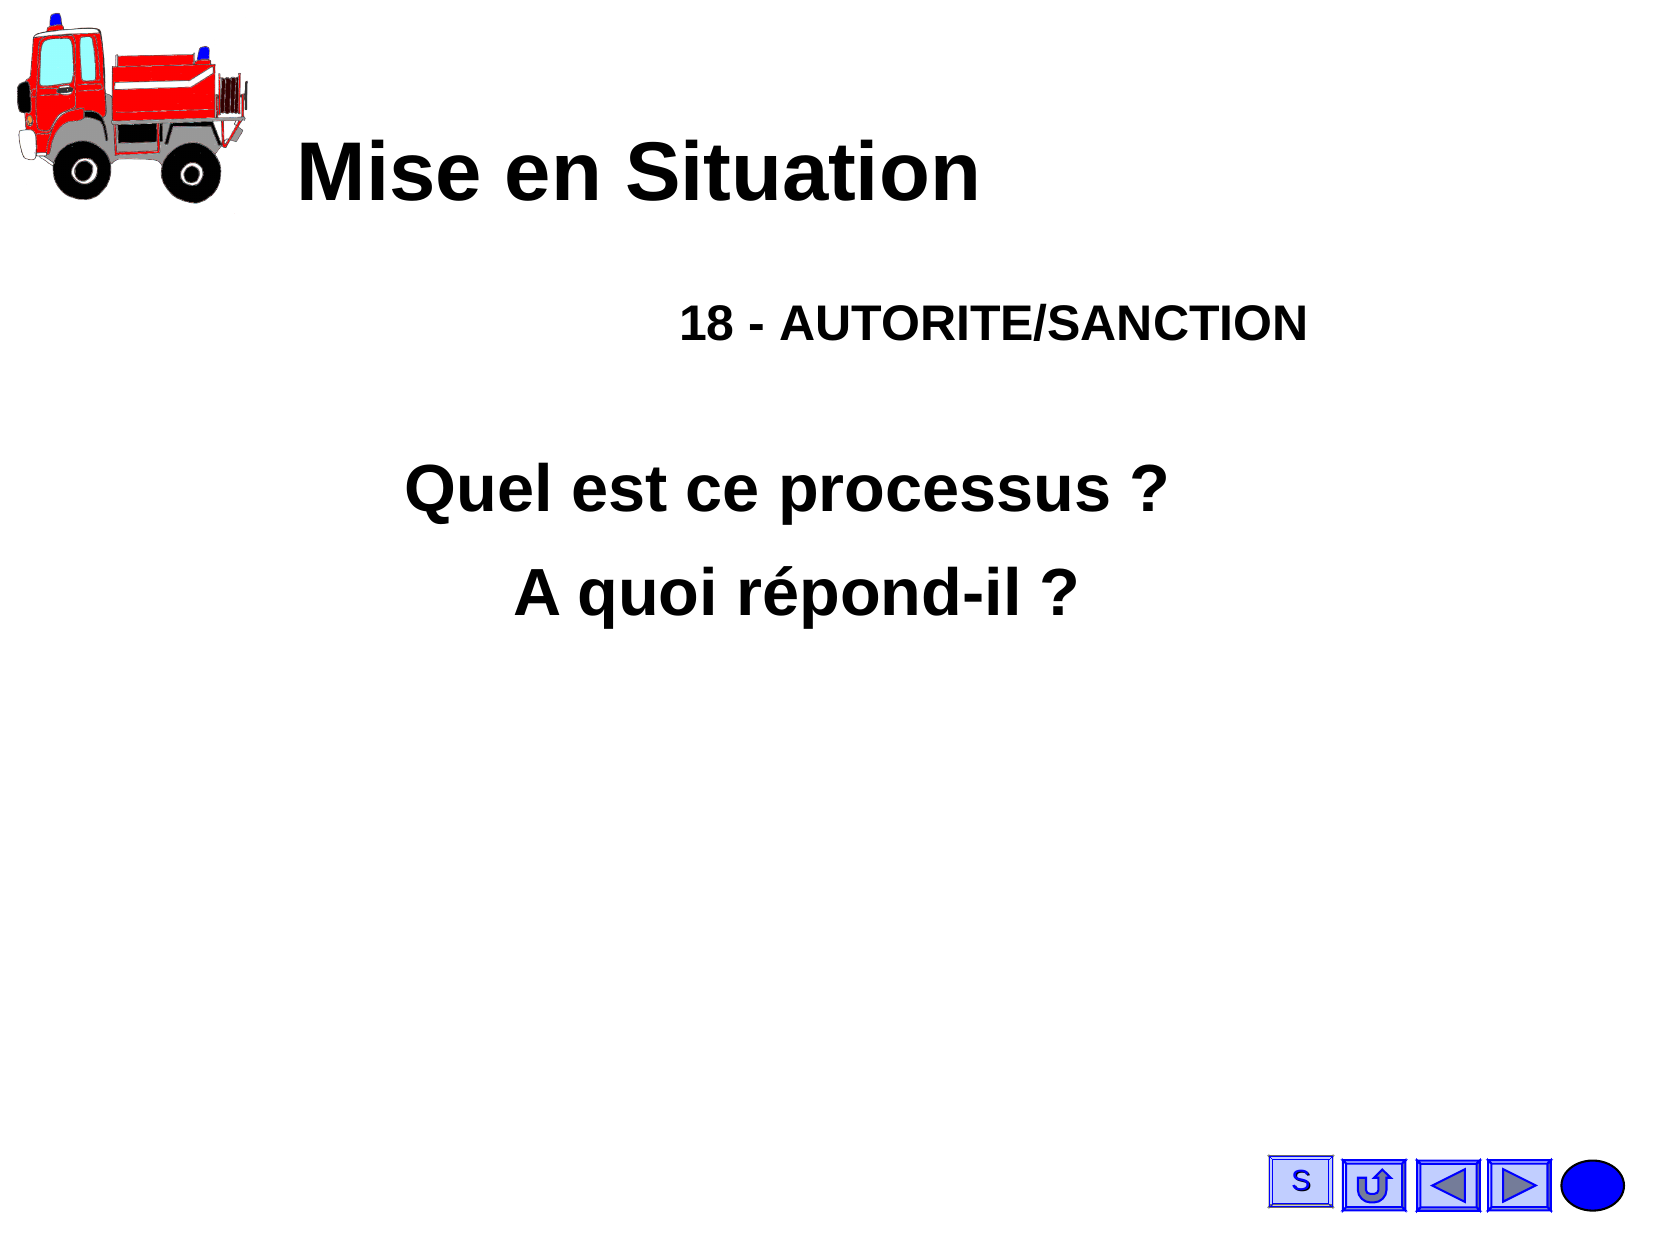

Mise en Situation
18 - AUTORITE/SANCTION
# Quel est ce processus ?
A quoi répond-il ?